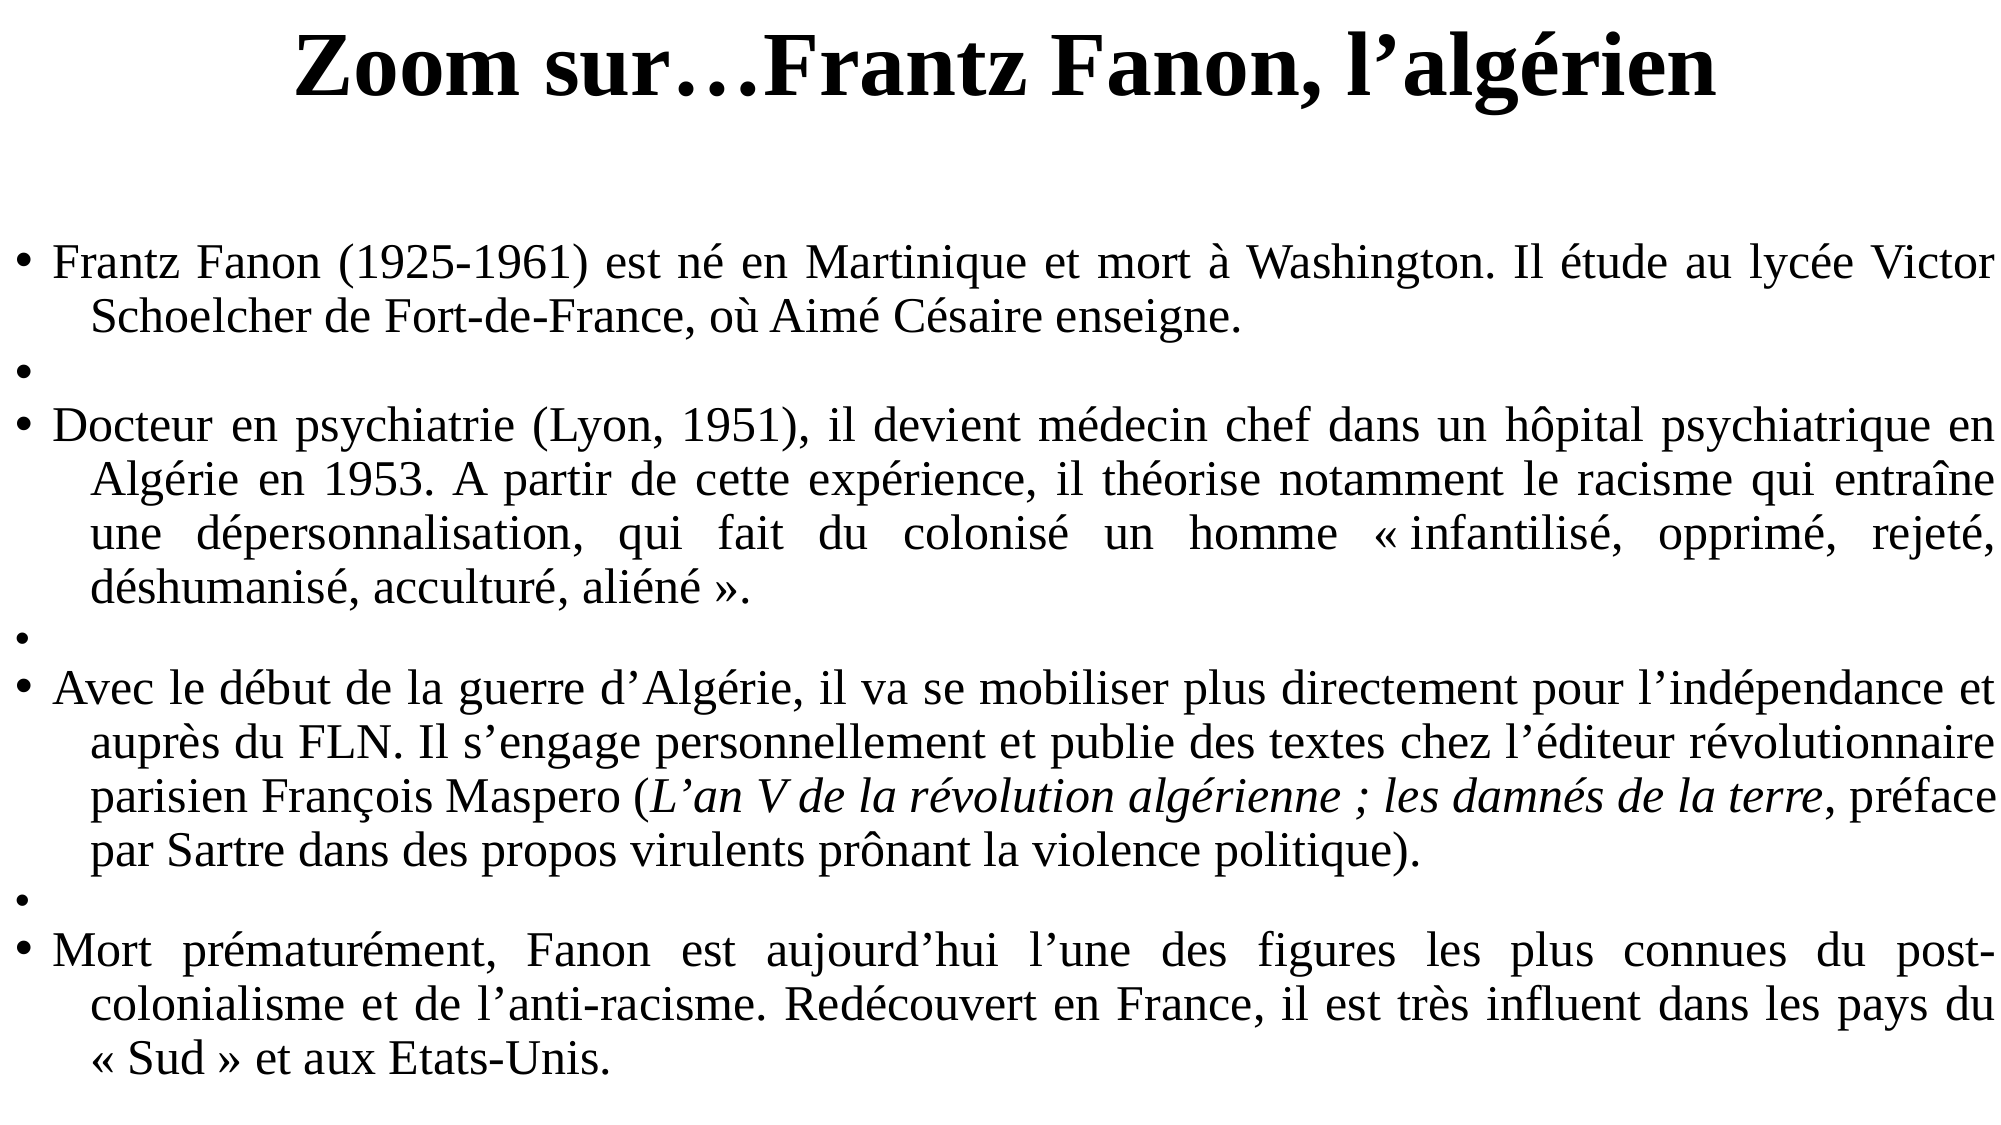

# Zoom sur…Frantz Fanon, l’algérien
Frantz Fanon (1925-1961) est né en Martinique et mort à Washington. Il étude au lycée Victor Schoelcher de Fort-de-France, où Aimé Césaire enseigne.
Docteur en psychiatrie (Lyon, 1951), il devient médecin chef dans un hôpital psychiatrique en Algérie en 1953. A partir de cette expérience, il théorise notamment le racisme qui entraîne une dépersonnalisation, qui fait du colonisé un homme « infantilisé, opprimé, rejeté, déshumanisé, acculturé, aliéné ».
Avec le début de la guerre d’Algérie, il va se mobiliser plus directement pour l’indépendance et auprès du FLN. Il s’engage personnellement et publie des textes chez l’éditeur révolutionnaire parisien François Maspero (L’an V de la révolution algérienne ; les damnés de la terre, préface par Sartre dans des propos virulents prônant la violence politique).
Mort prématurément, Fanon est aujourd’hui l’une des figures les plus connues du post-colonialisme et de l’anti-racisme. Redécouvert en France, il est très influent dans les pays du « Sud » et aux Etats-Unis.